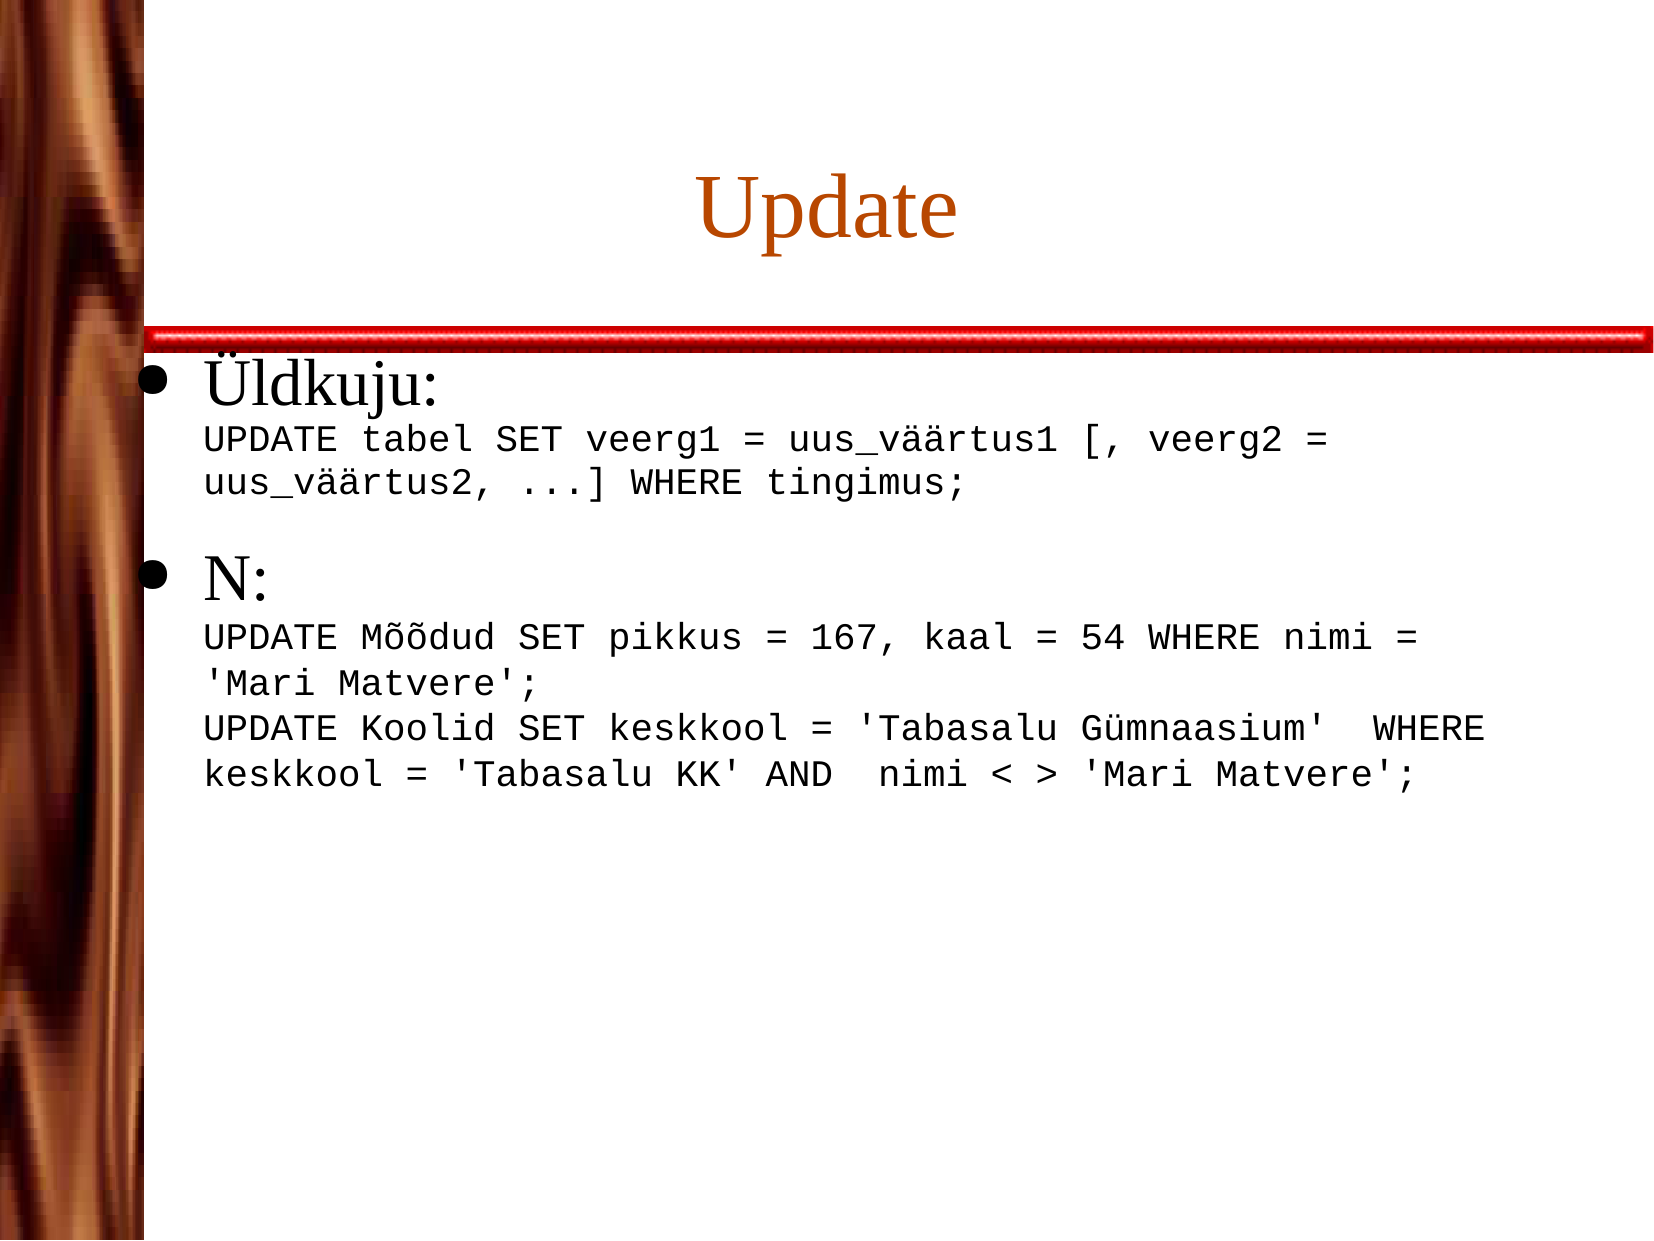

# Update
Üldkuju:
UPDATE tabel SET veerg1 = uus_väärtus1 [, veerg2 = uus_väärtus2, ...] WHERE tingimus;
N:
UPDATE Mõõdud SET pikkus = 167, kaal = 54 WHERE nimi = 'Mari Matvere';
UPDATE Koolid SET keskkool = 'Tabasalu Gümnaasium' WHERE keskkool = 'Tabasalu KK' AND nimi < > 'Mari Matvere';